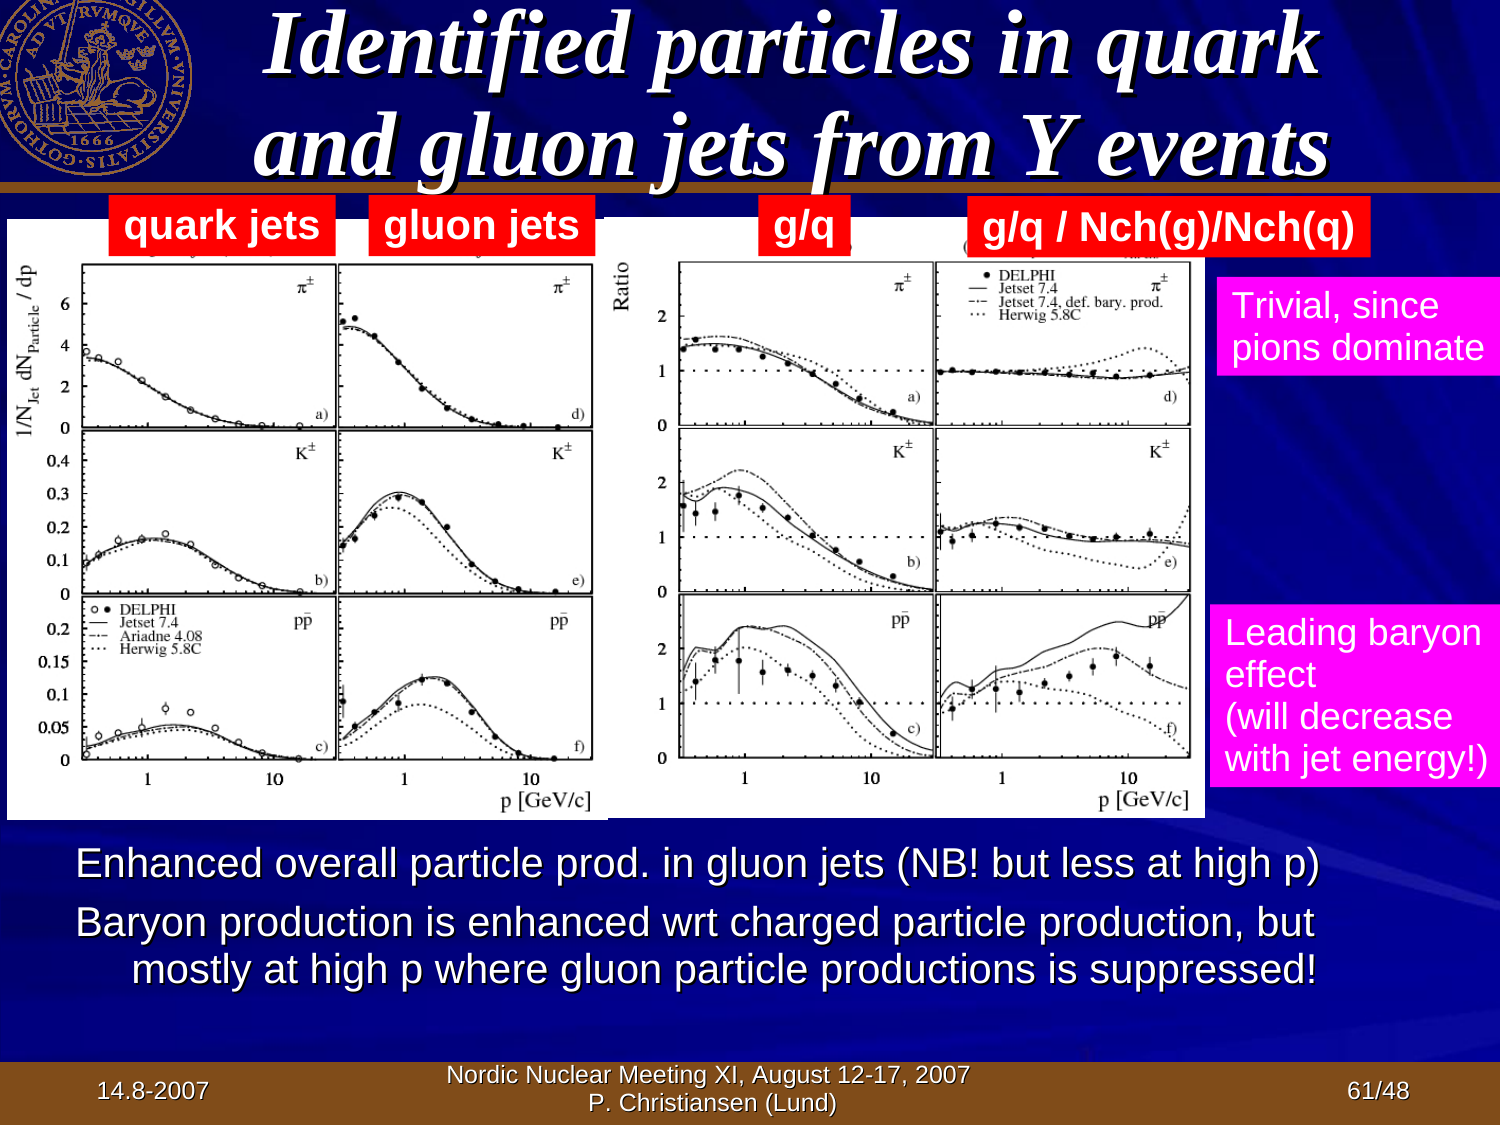

# Identified particles in quark and gluon jets from Y events
quark jets
gluon jets
g/q
g/q / Nch(g)/Nch(q)
Trivial, since
pions dominate
Leading baryon
effect
(will decrease
with jet energy!)
Enhanced overall particle prod. in gluon jets (NB! but less at high p)
Baryon production is enhanced wrt charged particle production, but mostly at high p where gluon particle productions is suppressed!
61